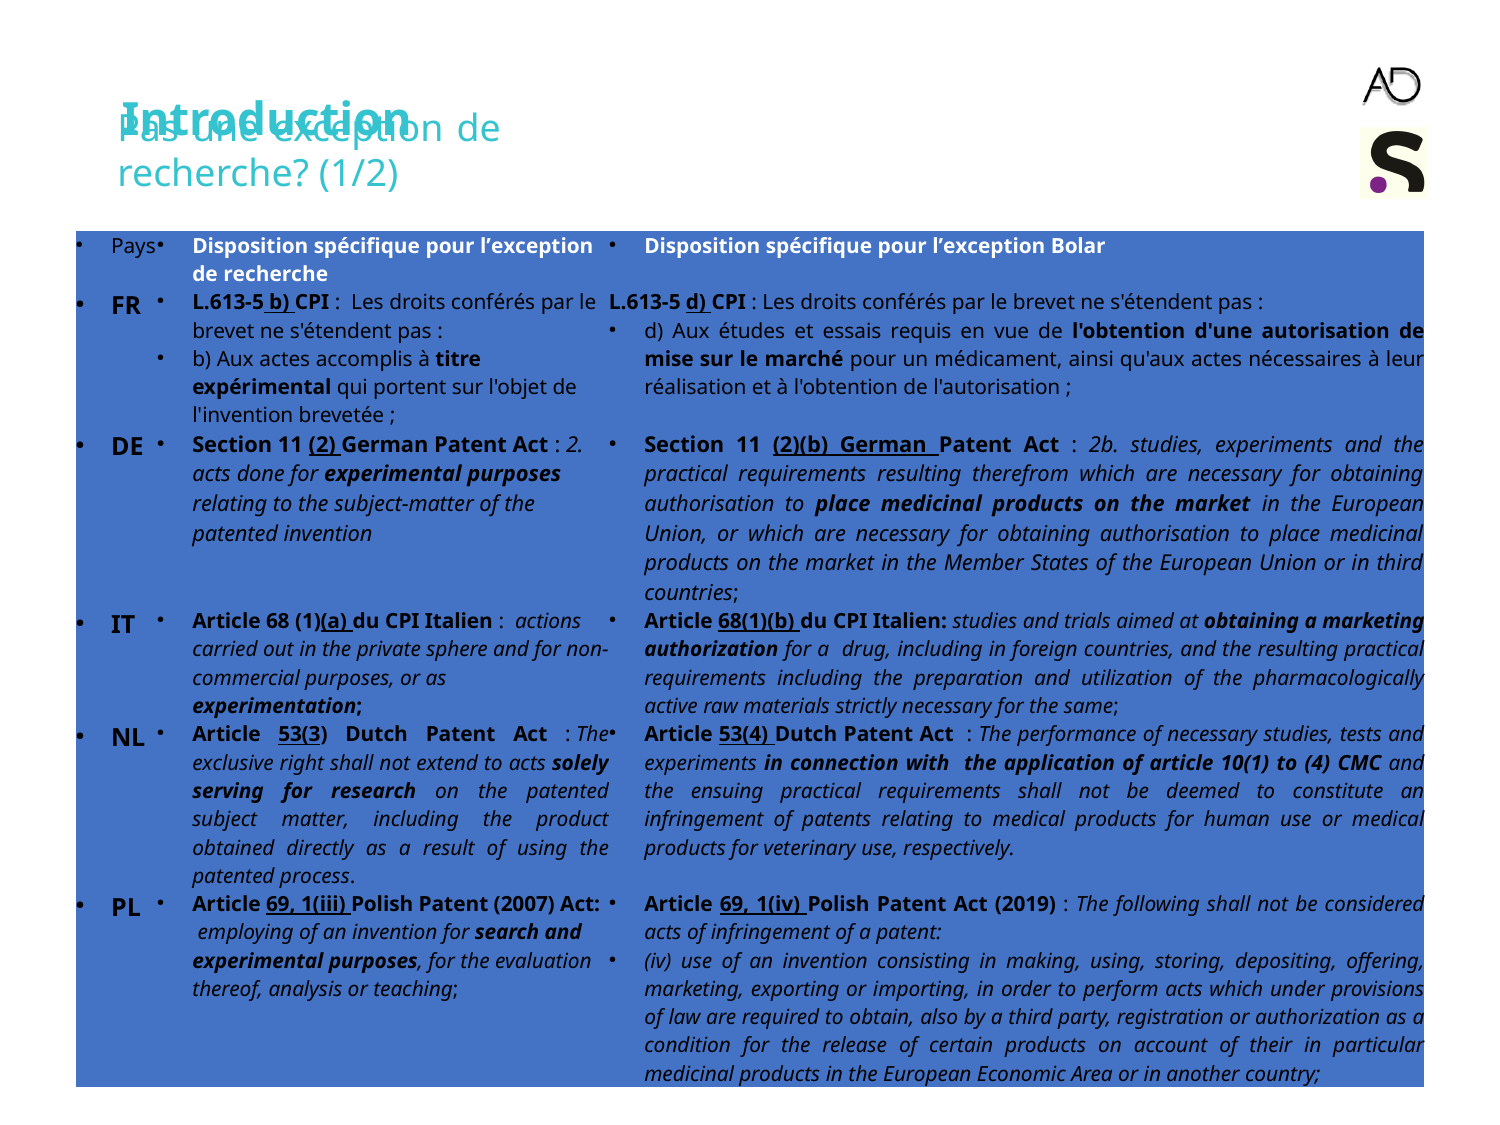

Introduction
# Pas une exception de recherche? (1/2)
| Pays | Disposition spécifique pour l’exception de recherche | Disposition spécifique pour l’exception Bolar |
| --- | --- | --- |
| FR | L.613-5 b) CPI : Les droits conférés par le brevet ne s'étendent pas : b) Aux actes accomplis à titre expérimental qui portent sur l'objet de l'invention brevetée ; | L.613-5 d) CPI : Les droits conférés par le brevet ne s'étendent pas : d) Aux études et essais requis en vue de l'obtention d'une autorisation de mise sur le marché pour un médicament, ainsi qu'aux actes nécessaires à leur réalisation et à l'obtention de l'autorisation ; |
| DE | Section 11 (2) German Patent Act : 2. acts done for experimental purposes relating to the subject-matter of the patented invention | Section 11 (2)(b) German Patent Act : 2b. studies, experiments and the practical requirements resulting therefrom which are necessary for obtaining authorisation to place medicinal products on the market in the European Union, or which are necessary for obtaining authorisation to place medicinal products on the market in the Member States of the European Union or in third countries; |
| IT | Article 68 (1)(a) du CPI Italien : actions carried out in the private sphere and for non-commercial purposes, or as experimentation; | Article 68(1)(b) du CPI Italien: studies and trials aimed at obtaining a marketing authorization for a drug, including in foreign countries, and the resulting practical requirements including the preparation and utilization of the pharmacologically active raw materials strictly necessary for the same; |
| NL | Article 53(3) Dutch Patent Act : The exclusive right shall not extend to acts solely serving for research on the patented subject matter, including the product obtained directly as a result of using the patented process. | Article 53(4) Dutch Patent Act : The performance of necessary studies, tests and experiments in connection with the application of article 10(1) to (4) CMC and the ensuing practical requirements shall not be deemed to constitute an infringement of patents relating to medical products for human use or medical products for veterinary use, respectively. |
| PL | Article 69, 1(iii) Polish Patent (2007) Act:  employing of an invention for search and experimental purposes, for the evaluation thereof, analysis or teaching; | Article 69, 1(iv) Polish Patent Act (2019) : The following shall not be considered acts of infringement of a patent: (iv) use of an invention consisting in making, using, storing, depositing, offering, marketing, exporting or importing, in order to perform acts which under provisions of law are required to obtain, also by a third party, registration or authorization as a condition for the release of certain products on account of their in particular medicinal products in the European Economic Area or in another country; |